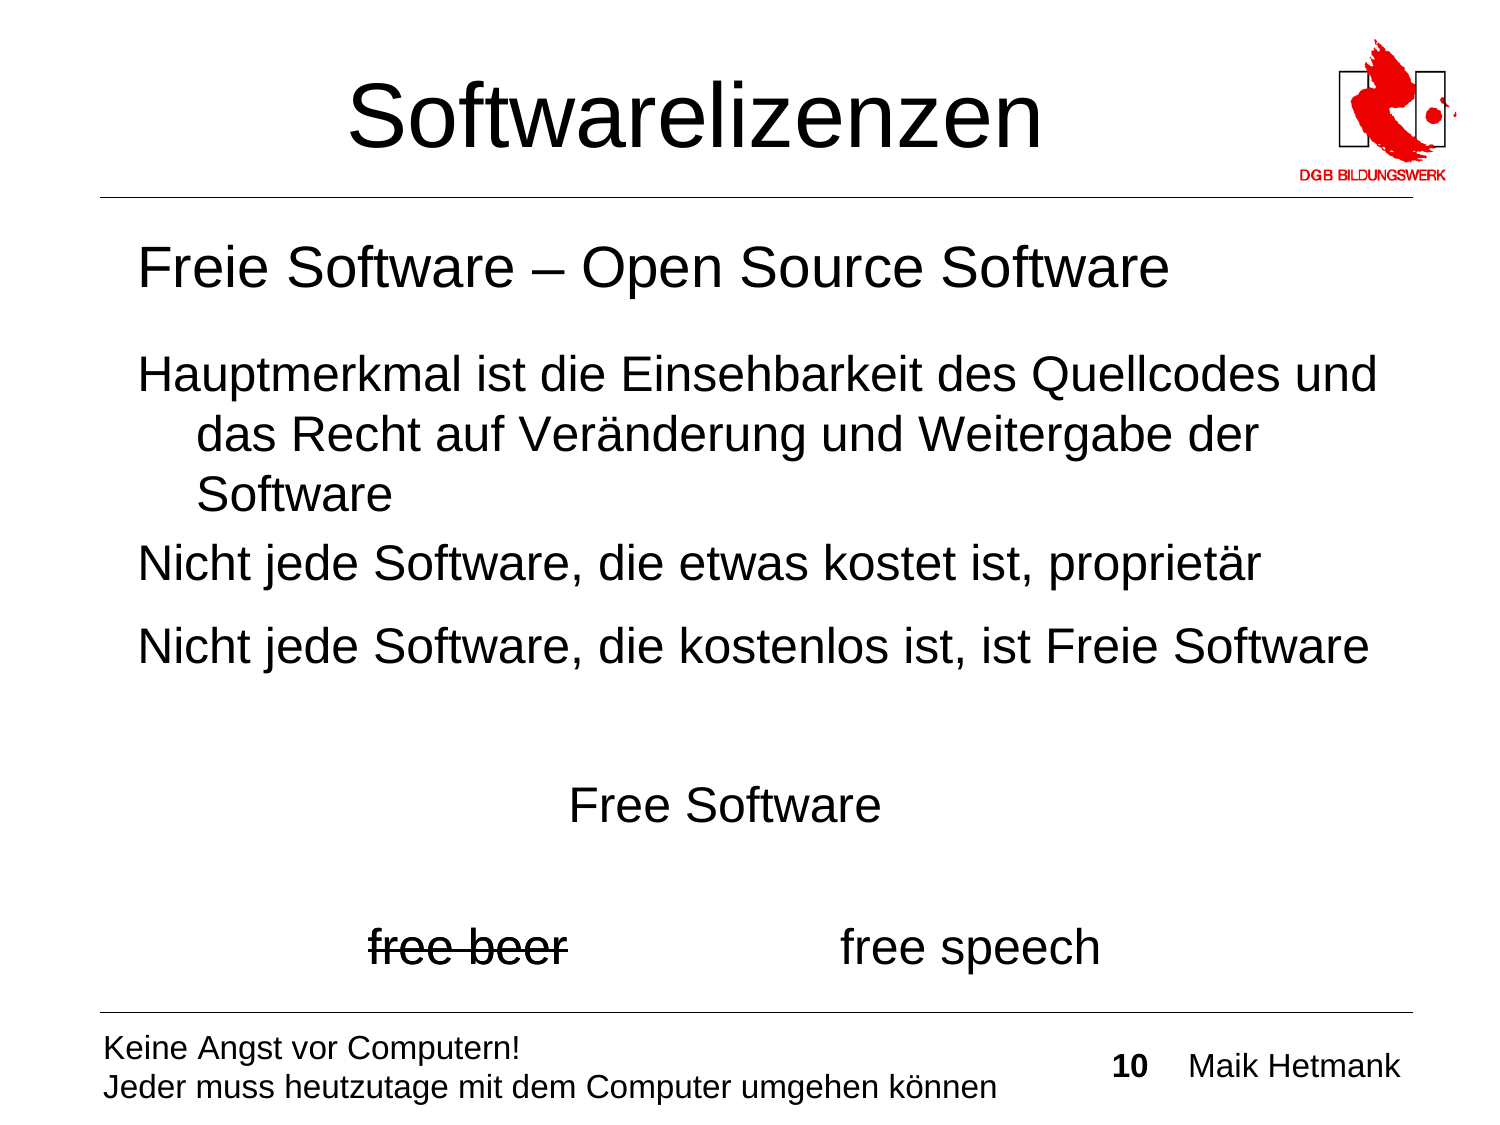

# Softwarelizenzen
Freie Software – Open Source Software
Hauptmerkmal ist die Einsehbarkeit des Quellcodes und das Recht auf Veränderung und Weitergabe der Software
Nicht jede Software, die etwas kostet ist, proprietär
Nicht jede Software, die kostenlos ist, ist Freie Software
Free Software
free beer
free beer
free speech